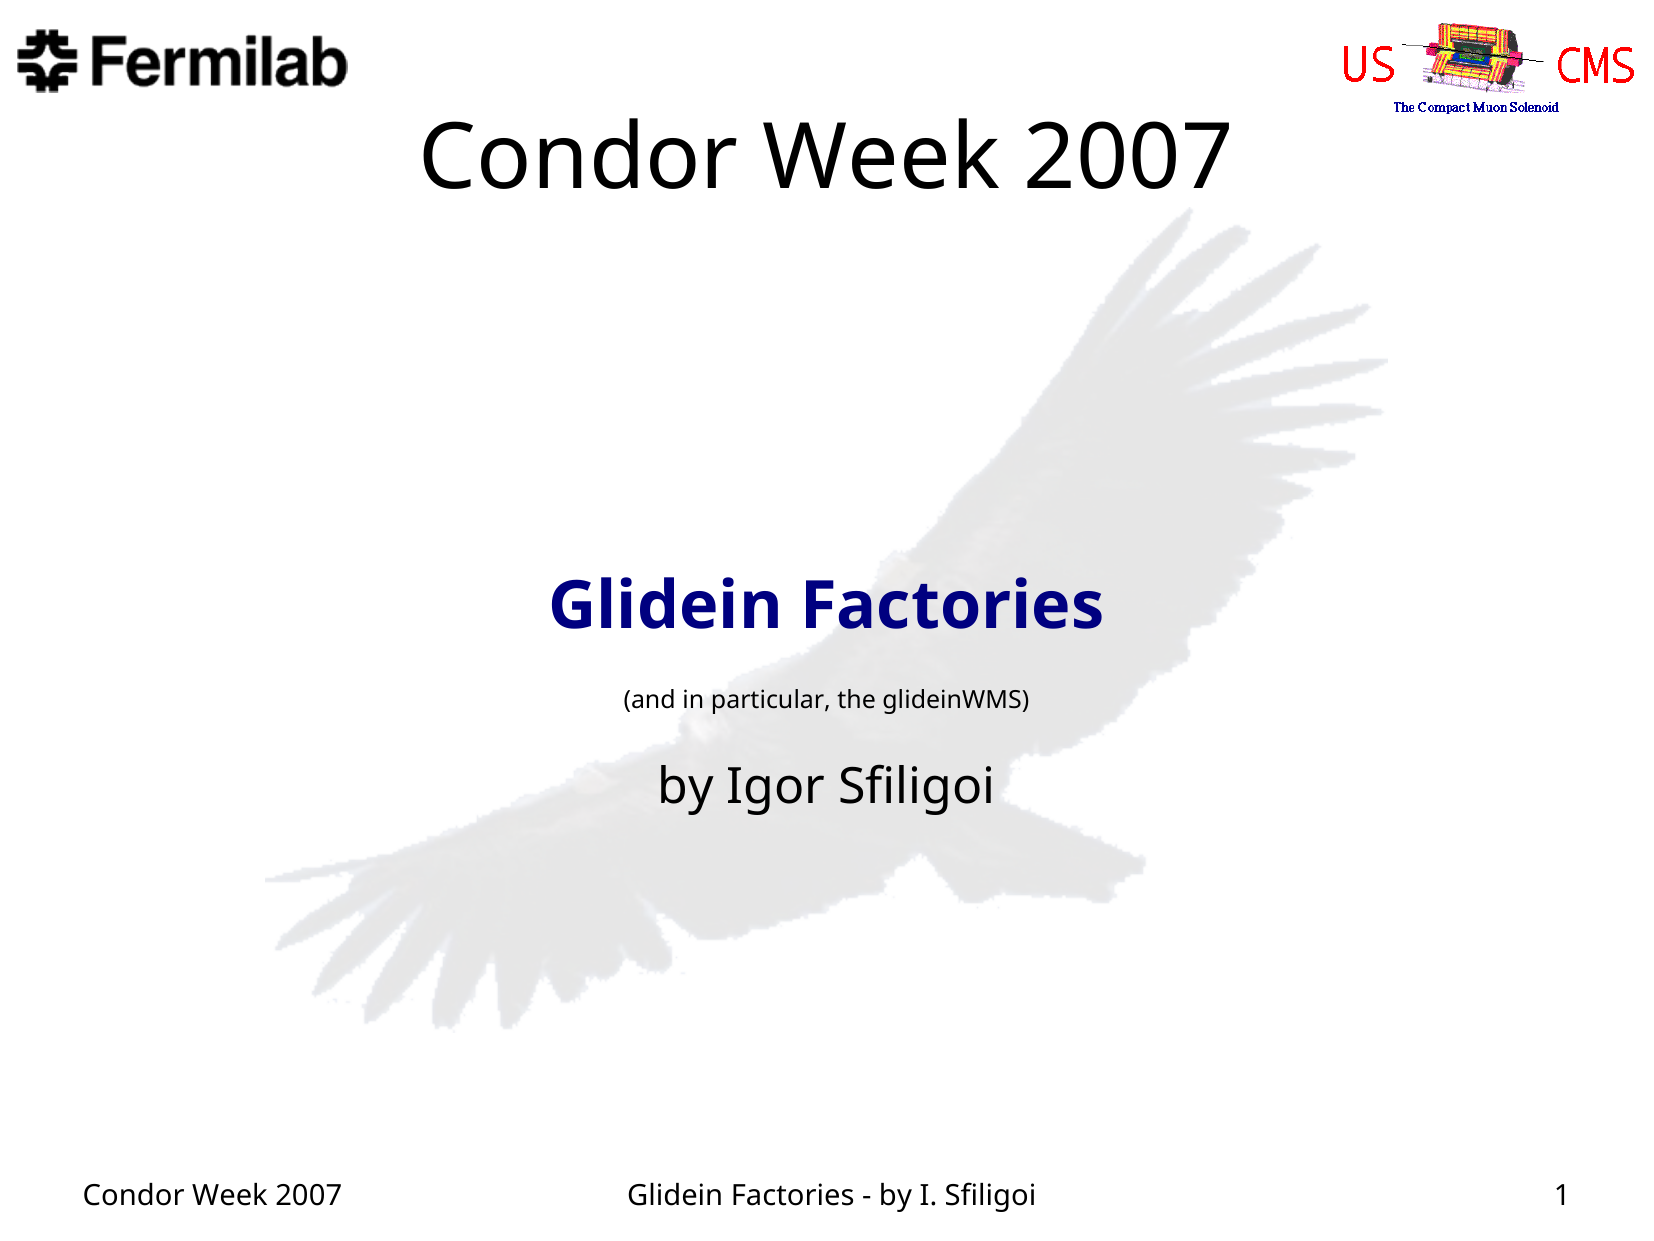

# Condor Week 2007
Glidein Factories
(and in particular, the glideinWMS)
by Igor Sfiligoi
Condor Week 2007
Glidein Factories - by I. Sfiligoi
1